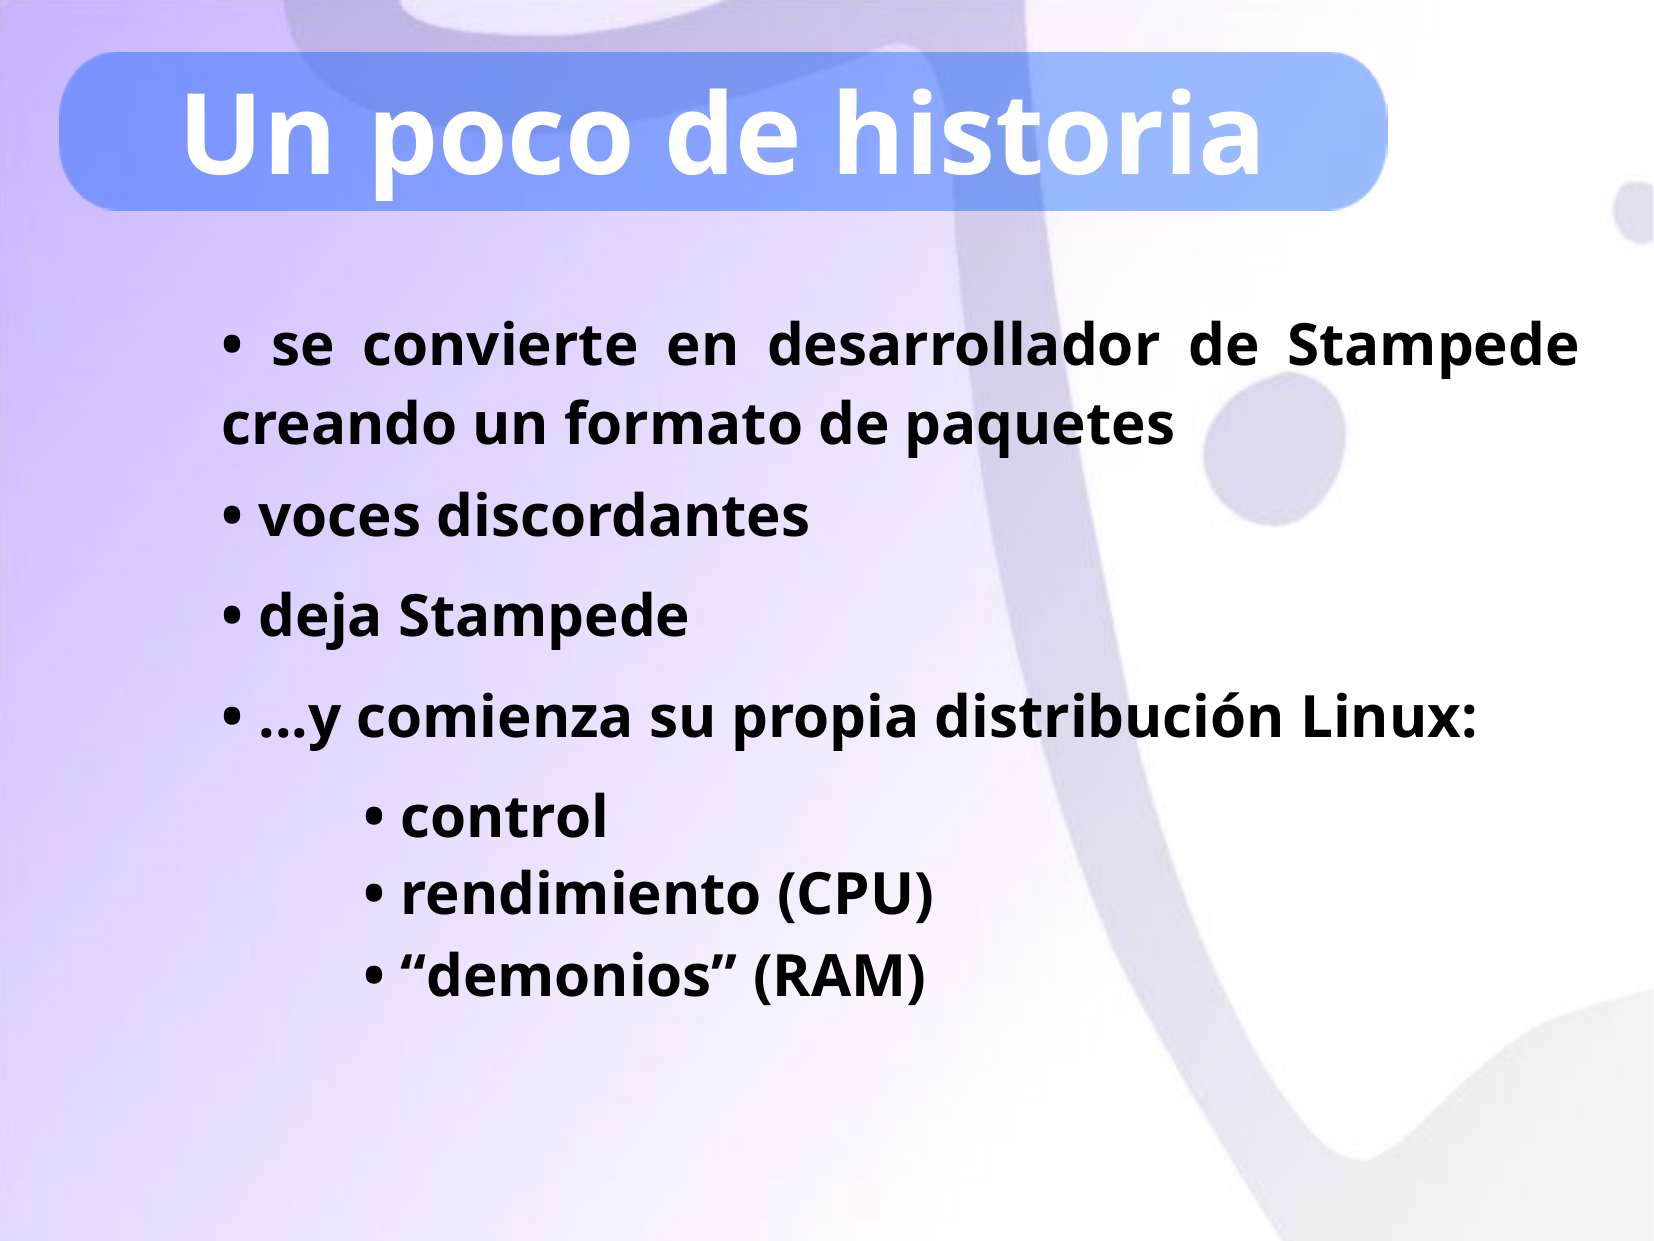

Un poco de historia
• se convierte en desarrollador de Stampede creando un formato de paquetes
• voces discordantes
• deja Stampede
• ...y comienza su propia distribución Linux:
• control
• rendimiento (CPU)
• “demonios” (RAM)